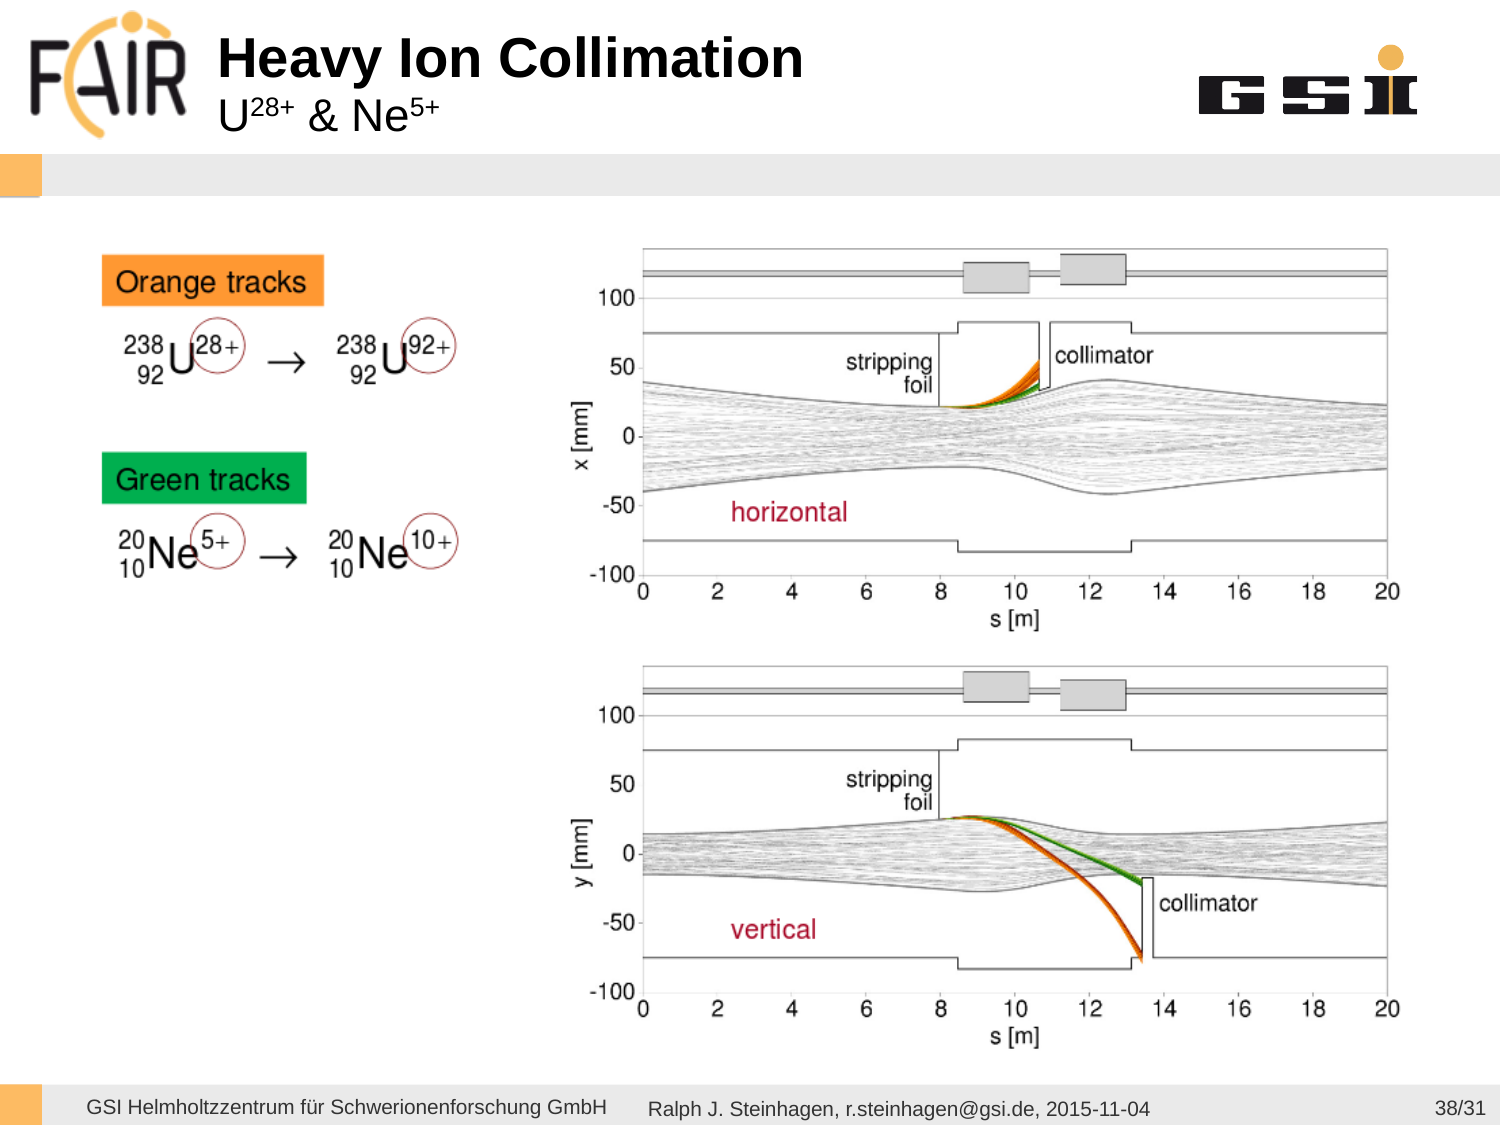

# Heavy Ion Collimation U28+ & Ne5+